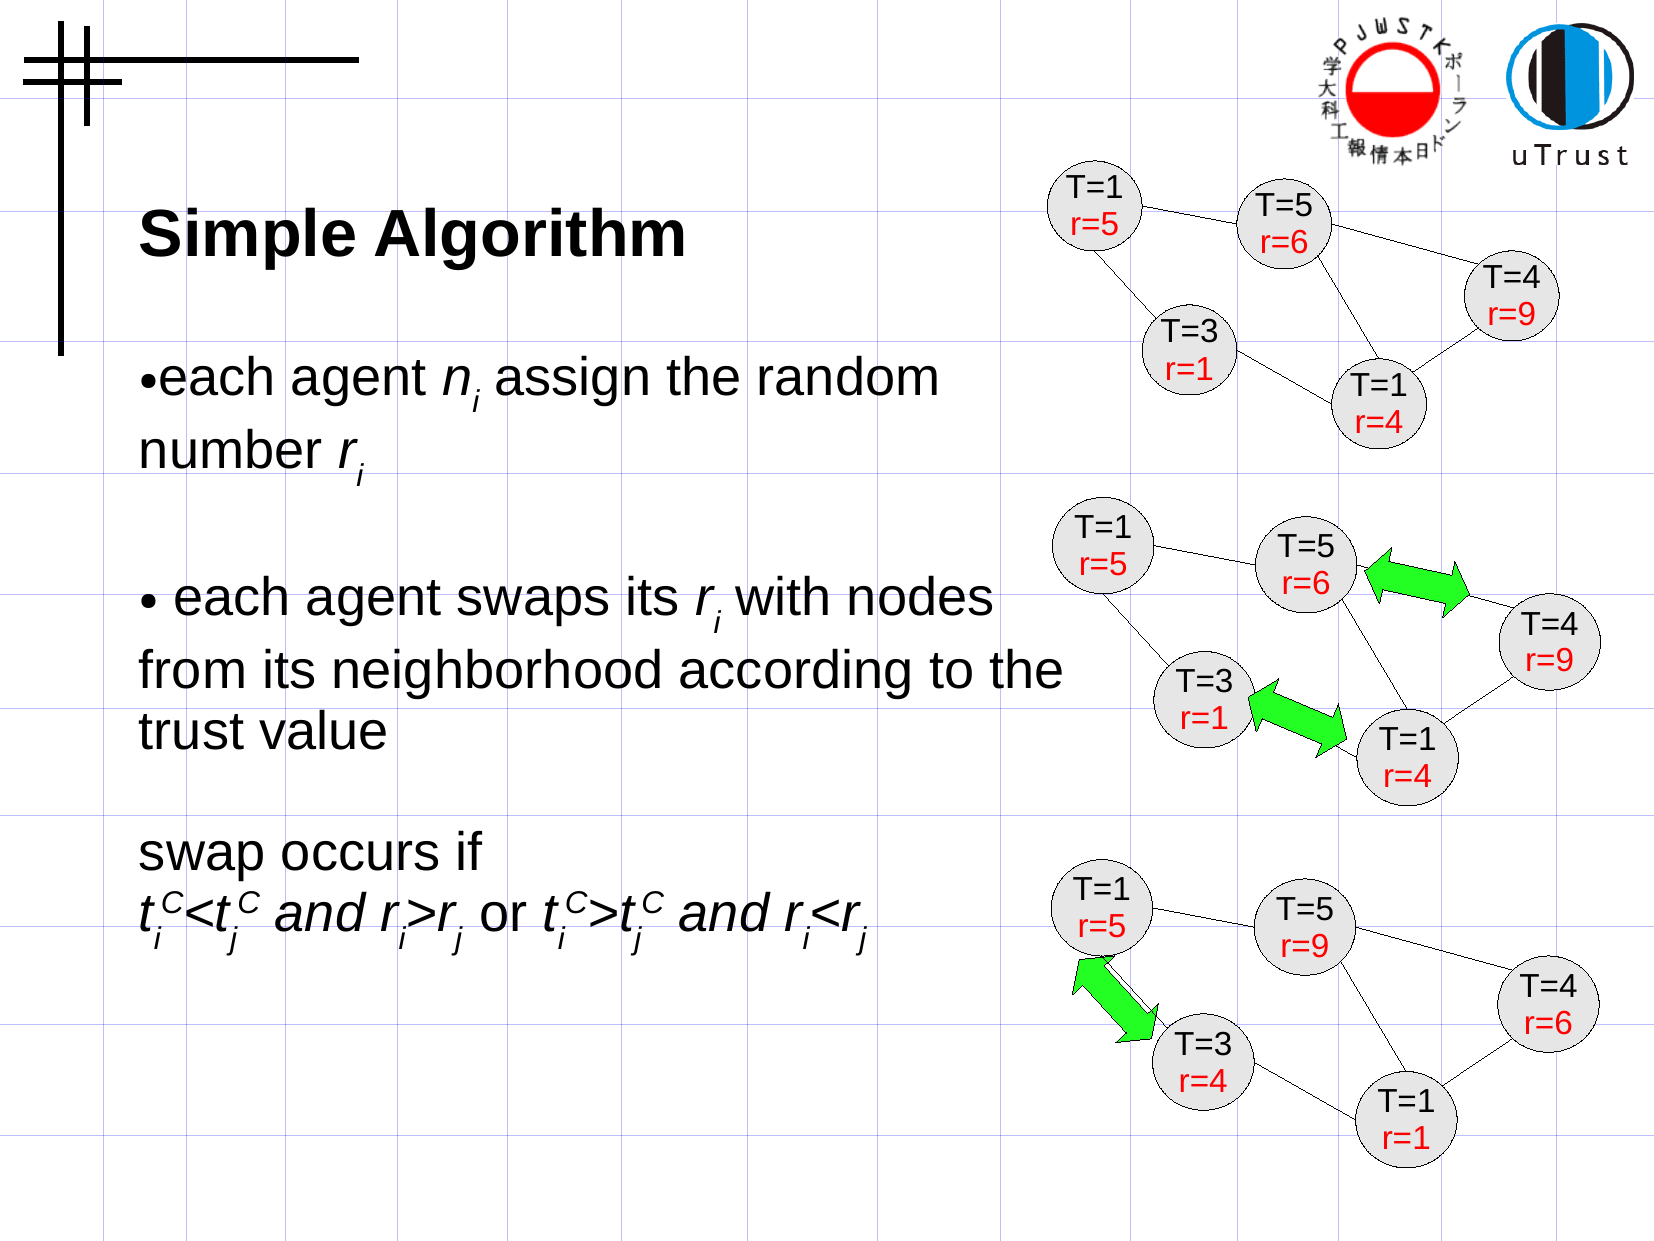

T=1
r=5
T=5
r=6
Simple Algorithm
each agent ni assign the random number ri
 each agent swaps its ri with nodes
from its neighborhood according to the trust value
swap occurs if
tiC<tjC and ri>rj or tiC>tjC and ri<rj
T=4
r=9
T=3
r=1
T=1
r=4
T=1
r=5
T=5
r=6
T=4
r=9
T=3
r=1
T=1
r=4
T=1
r=5
T=5
r=9
T=4
r=6
T=3
r=4
T=1
r=1